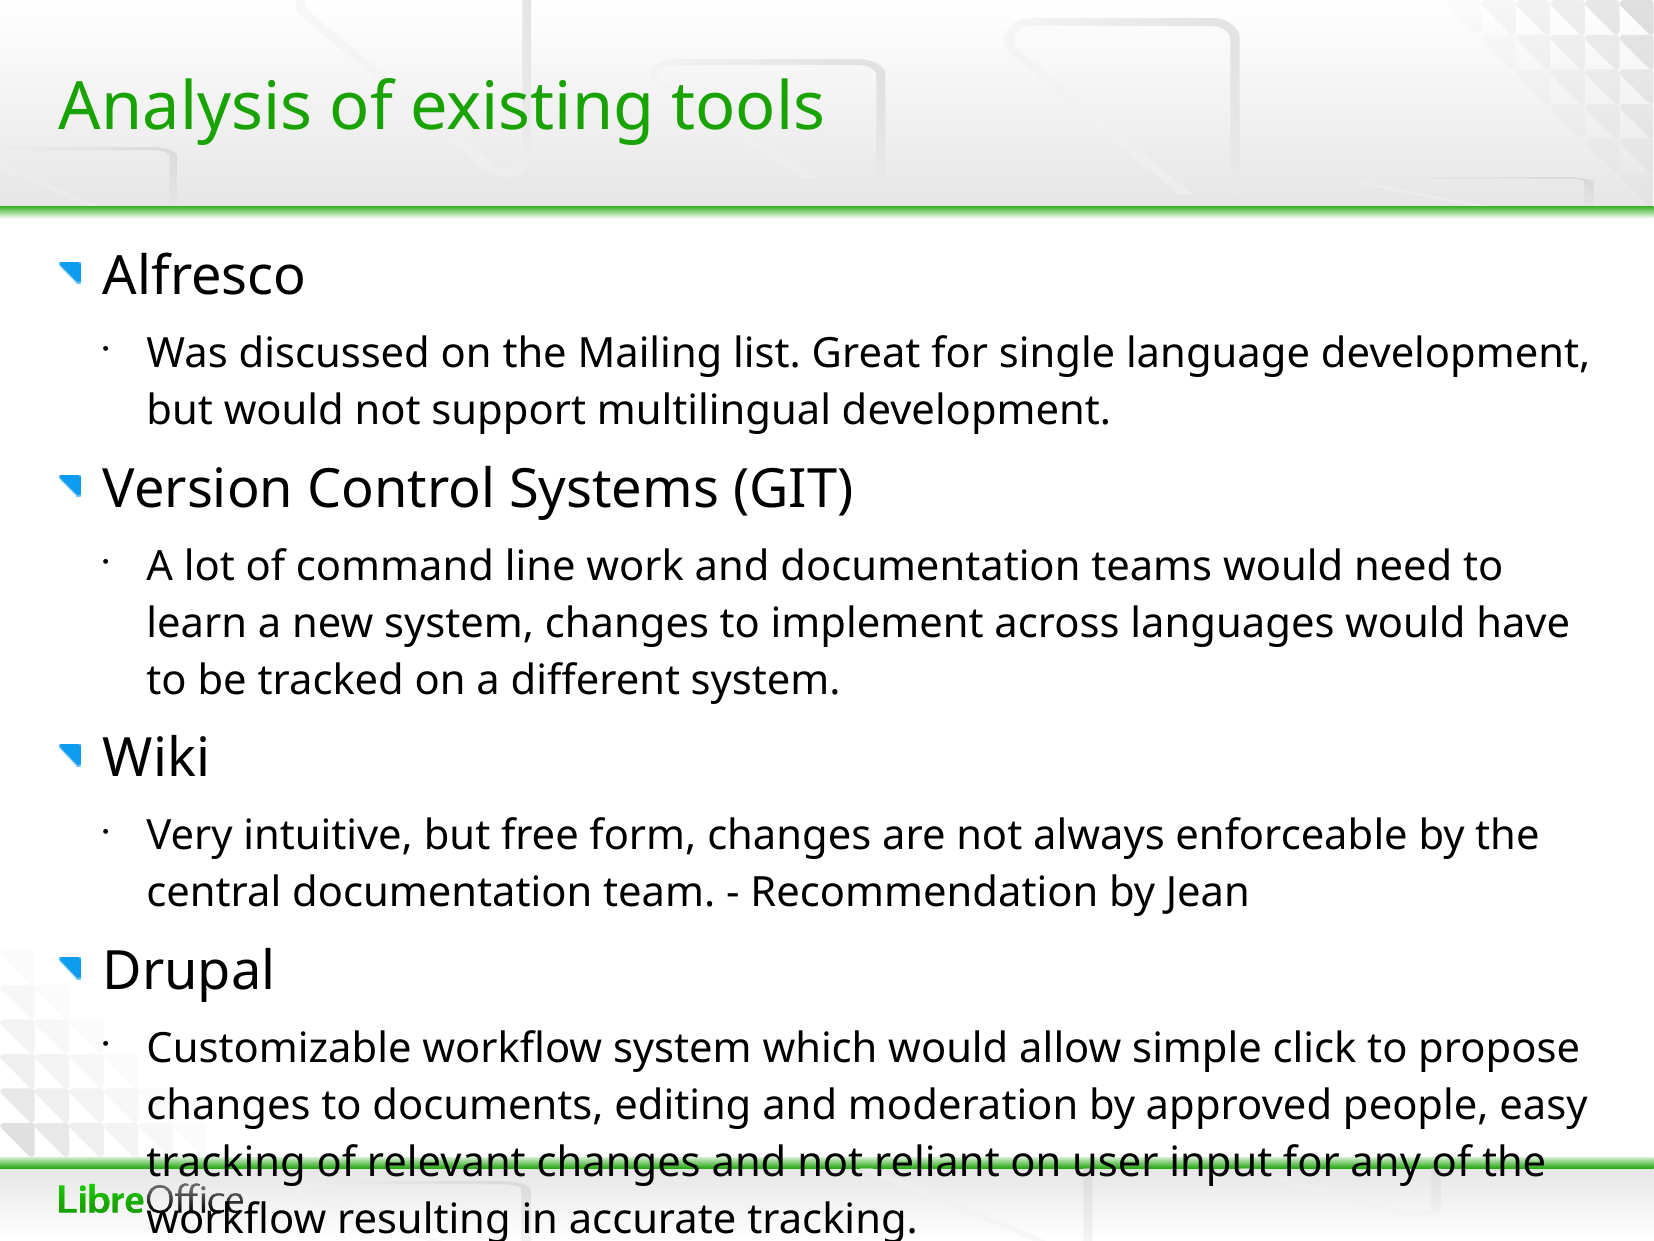

# Analysis of existing tools
Alfresco
Was discussed on the Mailing list. Great for single language development, but would not support multilingual development.
Version Control Systems (GIT)
A lot of command line work and documentation teams would need to learn a new system, changes to implement across languages would have to be tracked on a different system.
Wiki
Very intuitive, but free form, changes are not always enforceable by the central documentation team. - Recommendation by Jean
Drupal
Customizable workflow system which would allow simple click to propose changes to documents, editing and moderation by approved people, easy tracking of relevant changes and not reliant on user input for any of the workflow resulting in accurate tracking.